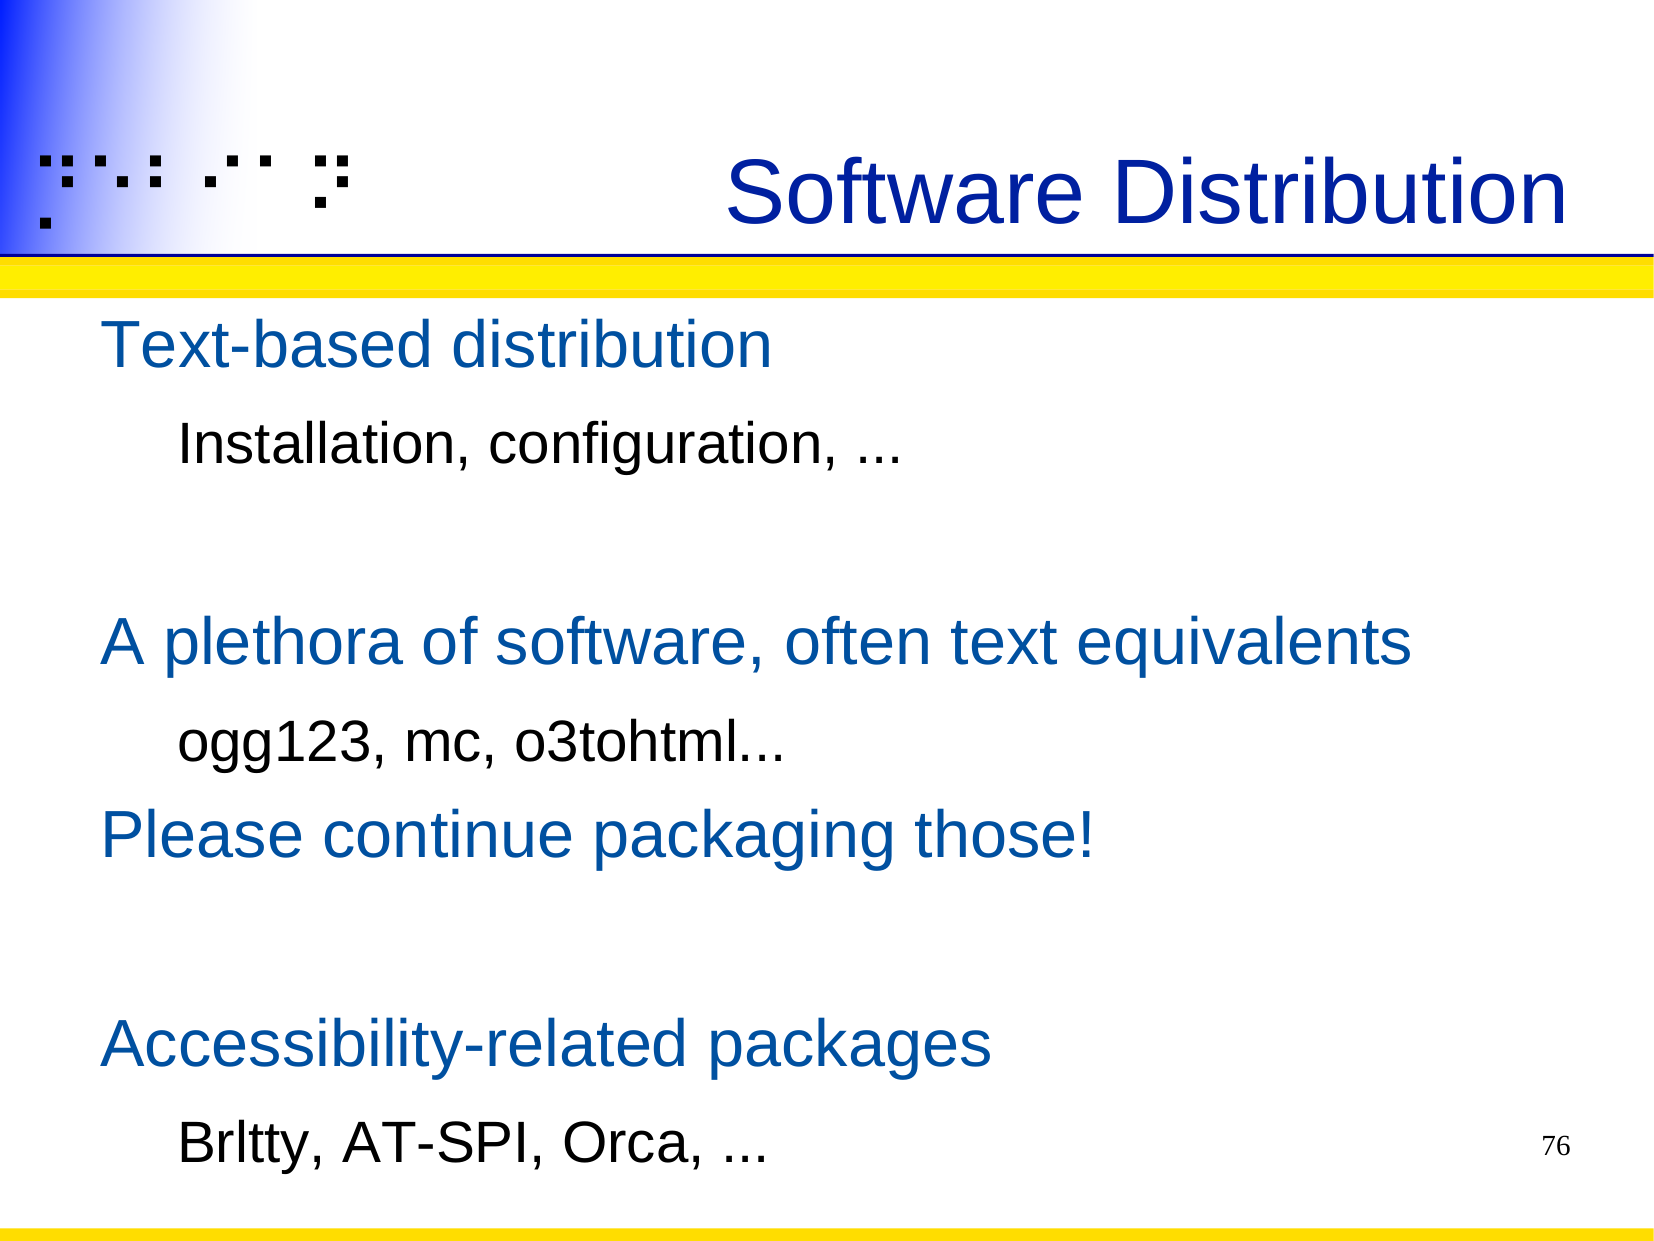

# Software Distribution
Text-based distribution
Installation, configuration, ...
A plethora of software, often text equivalents
ogg123, mc, o3tohtml...
Please continue packaging those!
Accessibility-related packages
Brltty, AT-SPI, Orca, ...
76